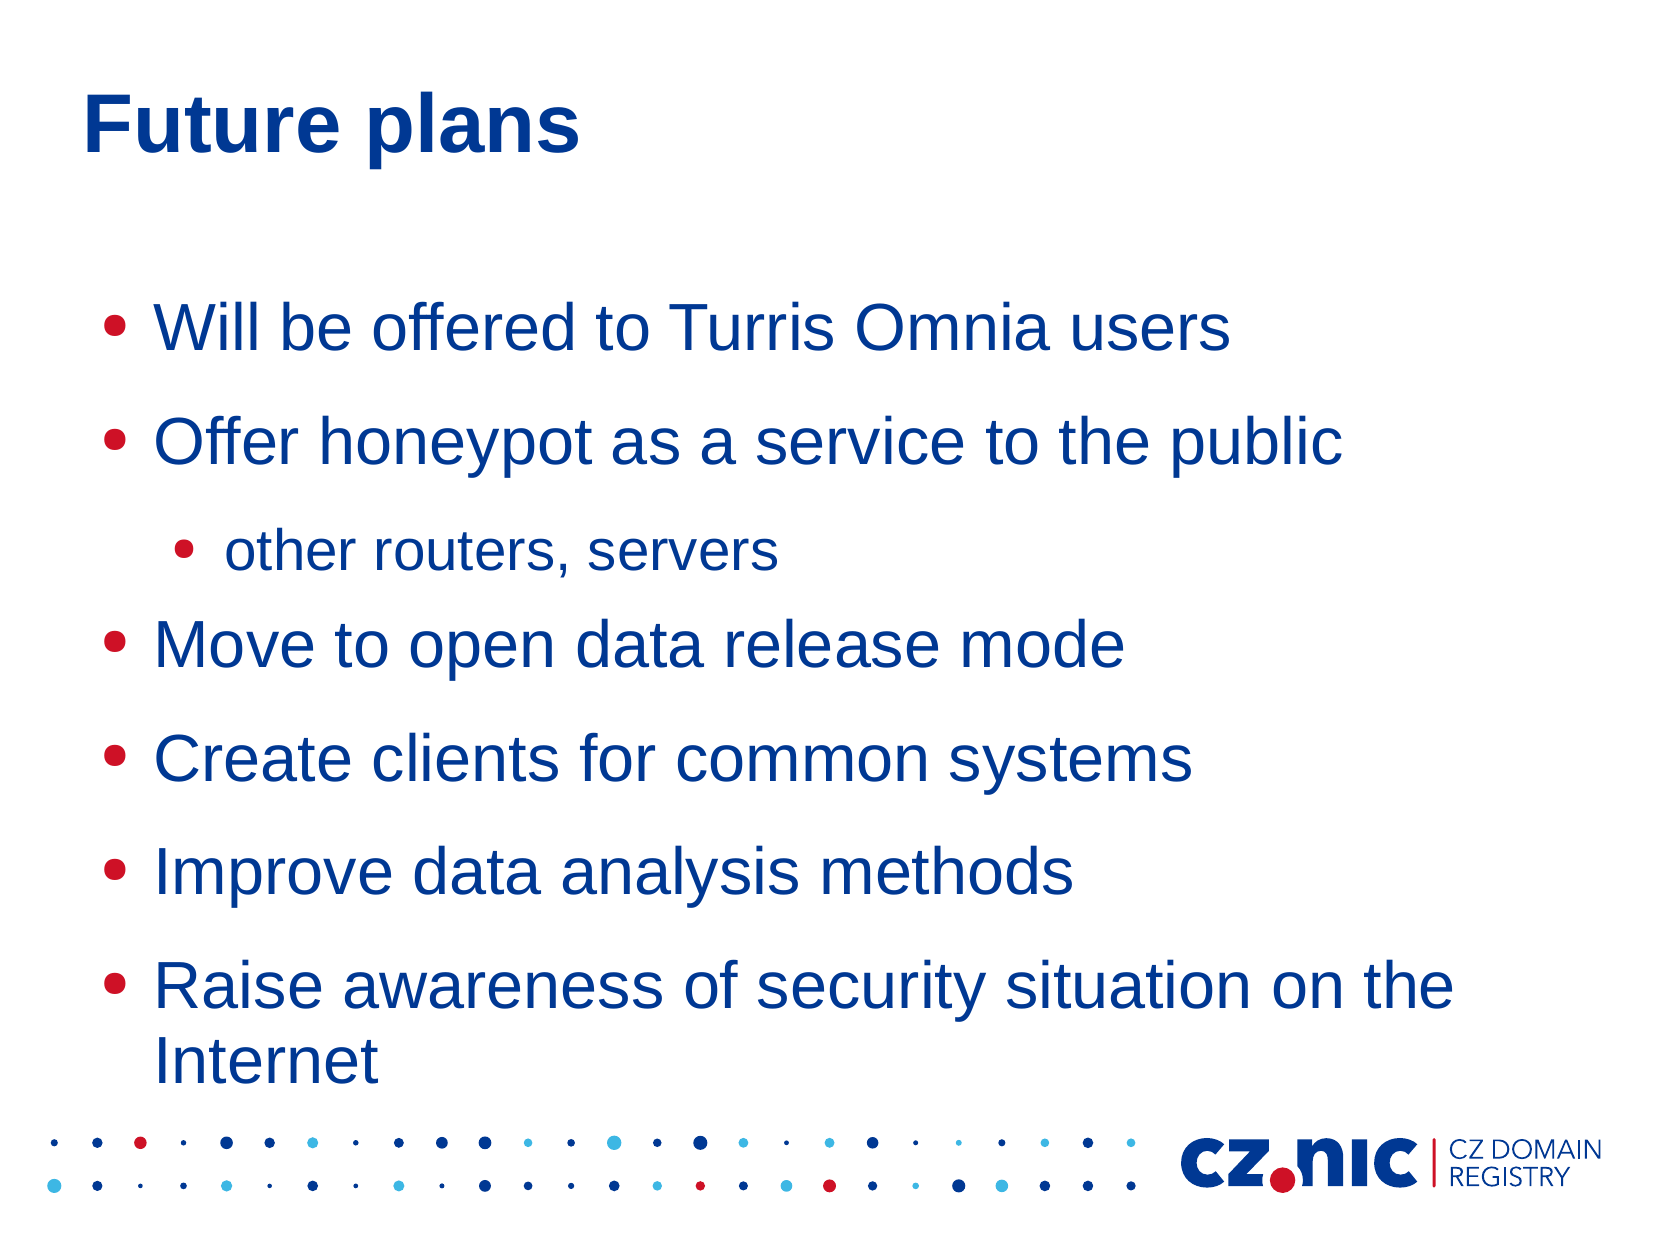

# Future plans
Will be offered to Turris Omnia users
Offer honeypot as a service to the public
other routers, servers
Move to open data release mode
Create clients for common systems
Improve data analysis methods
Raise awareness of security situation on the Internet